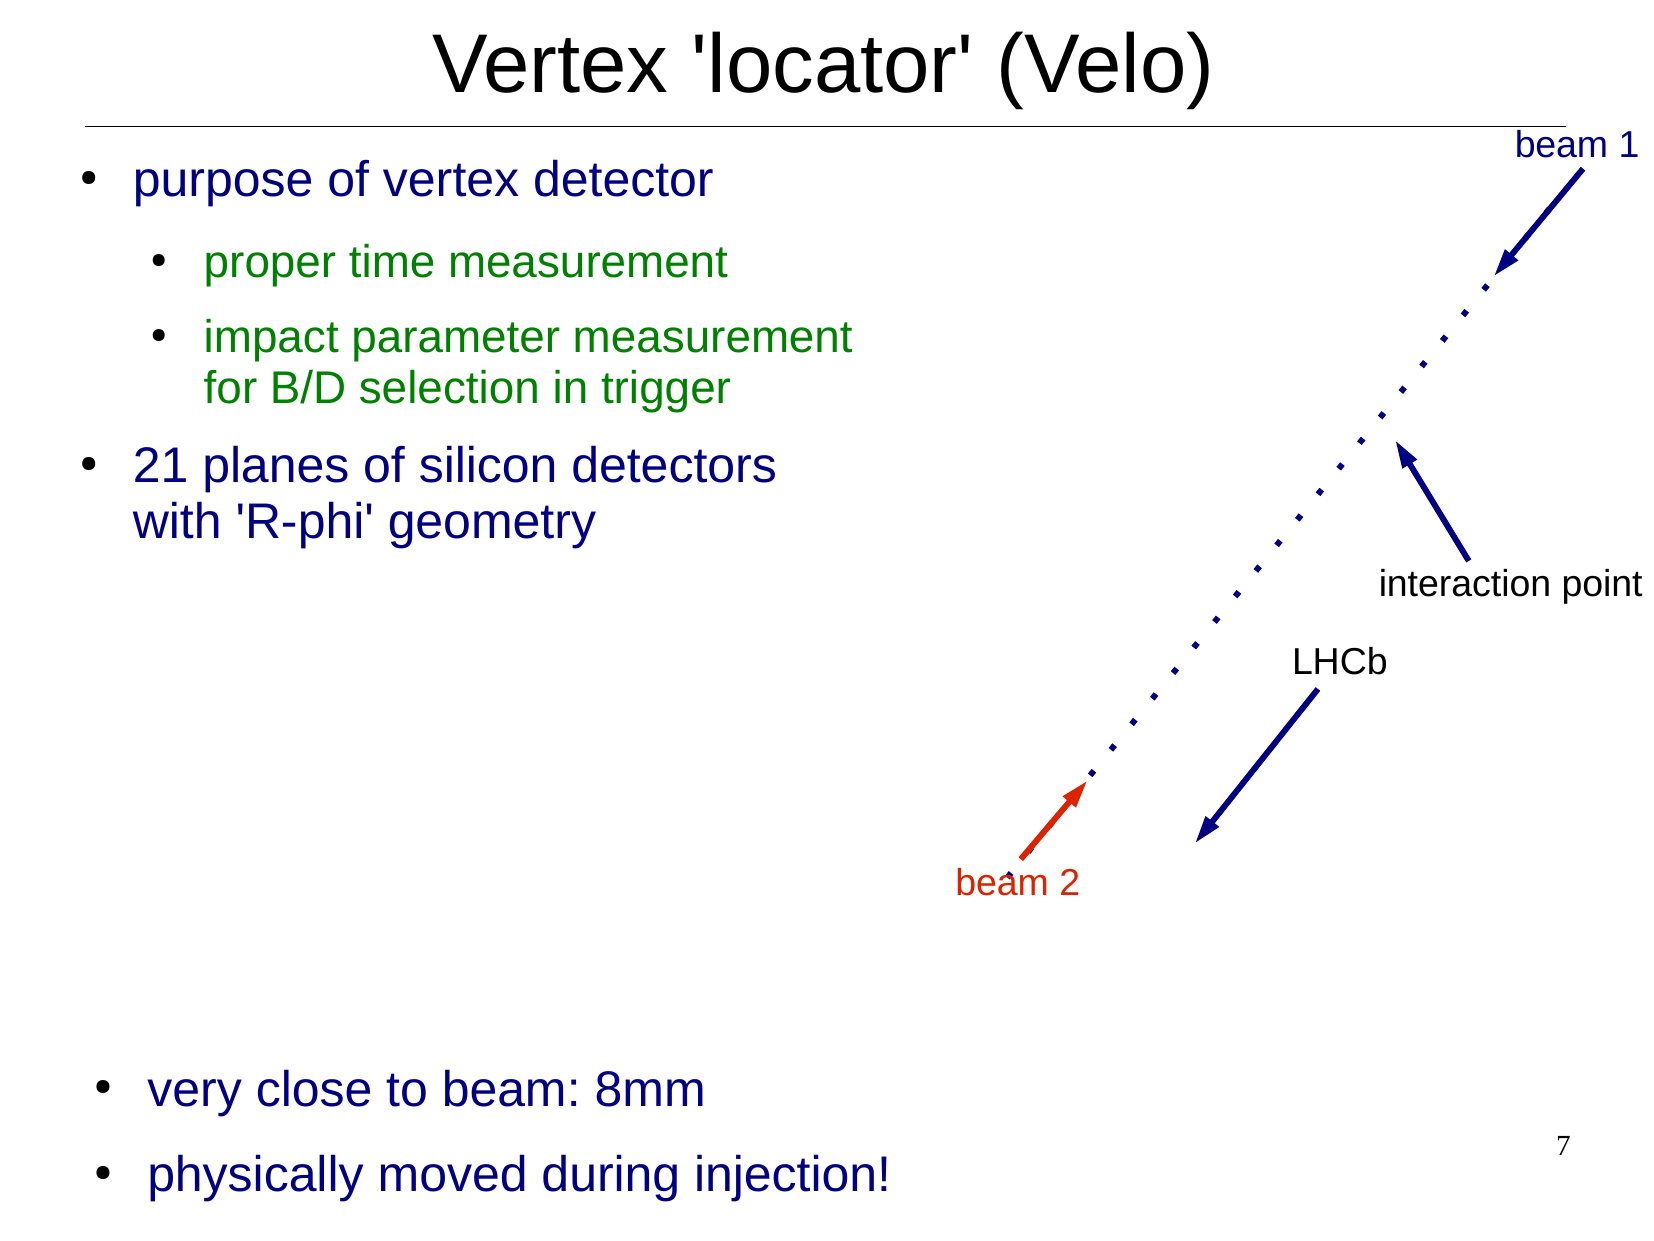

# Vertex 'locator' (Velo)
beam 1
interaction point
LHCb
beam 2
purpose of vertex detector
proper time measurement
impact parameter measurement
for B/D selection in trigger
21 planes of silicon detectors
with 'R-phi' geometry
very close to beam: 8mm
physically moved during injection!
7